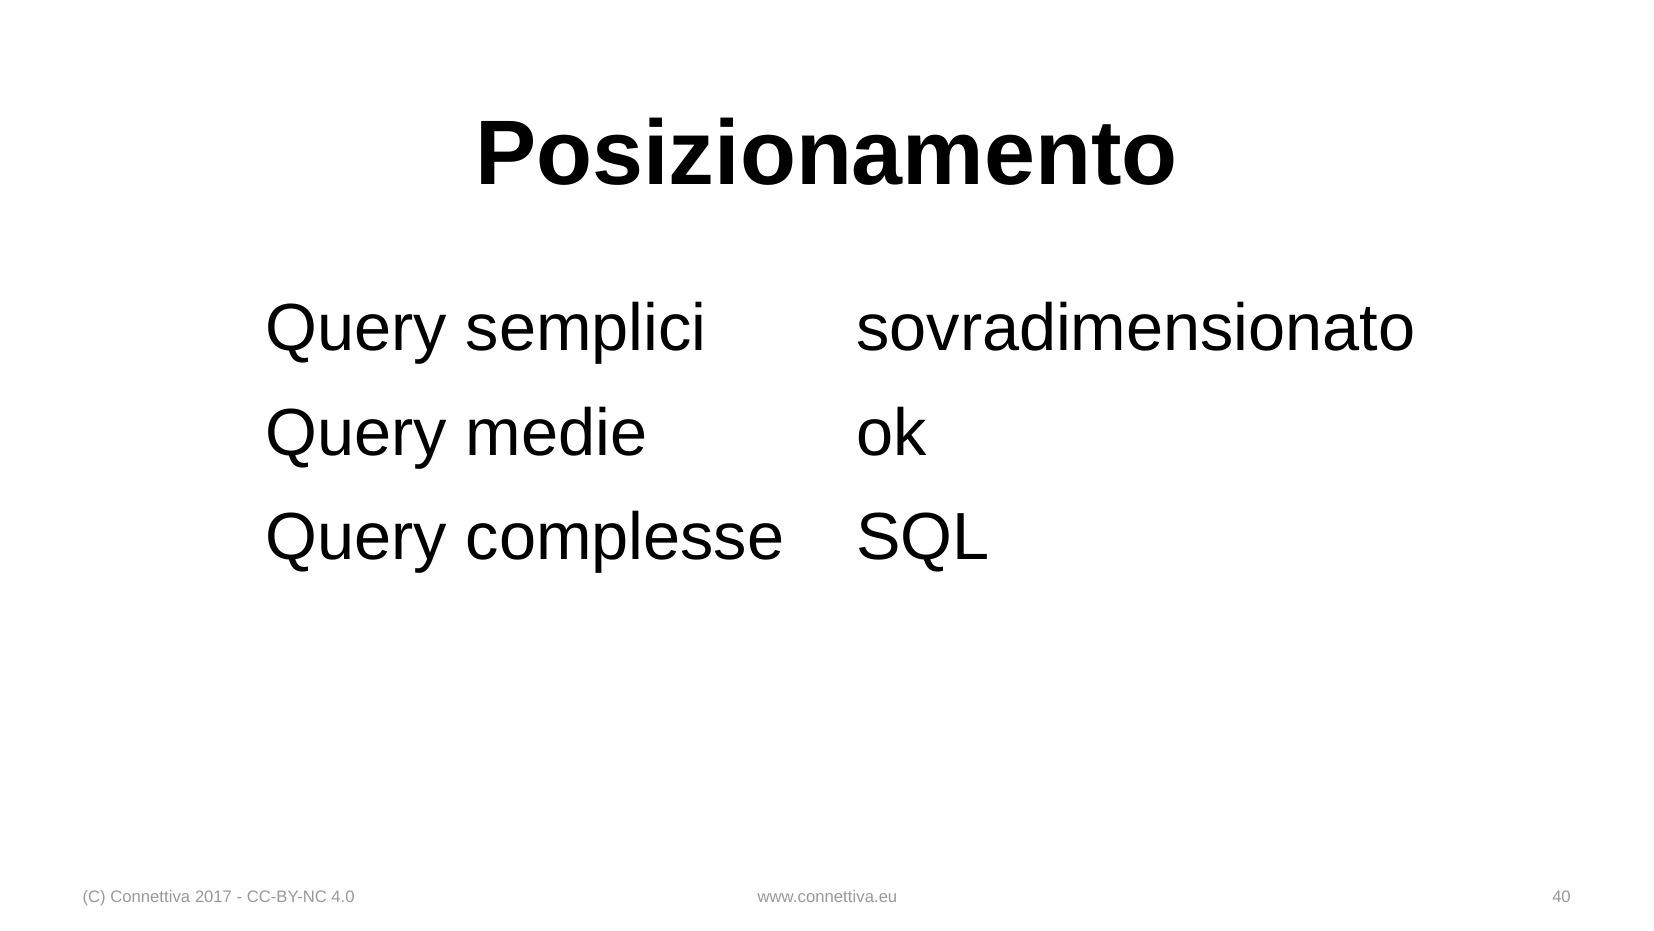

# Posizionamento
Query semplici 		sovradimensionato
Query medie			ok
Query complesse	SQL
(C) Connettiva 2017 - CC-BY-NC 4.0
www.connettiva.eu
40